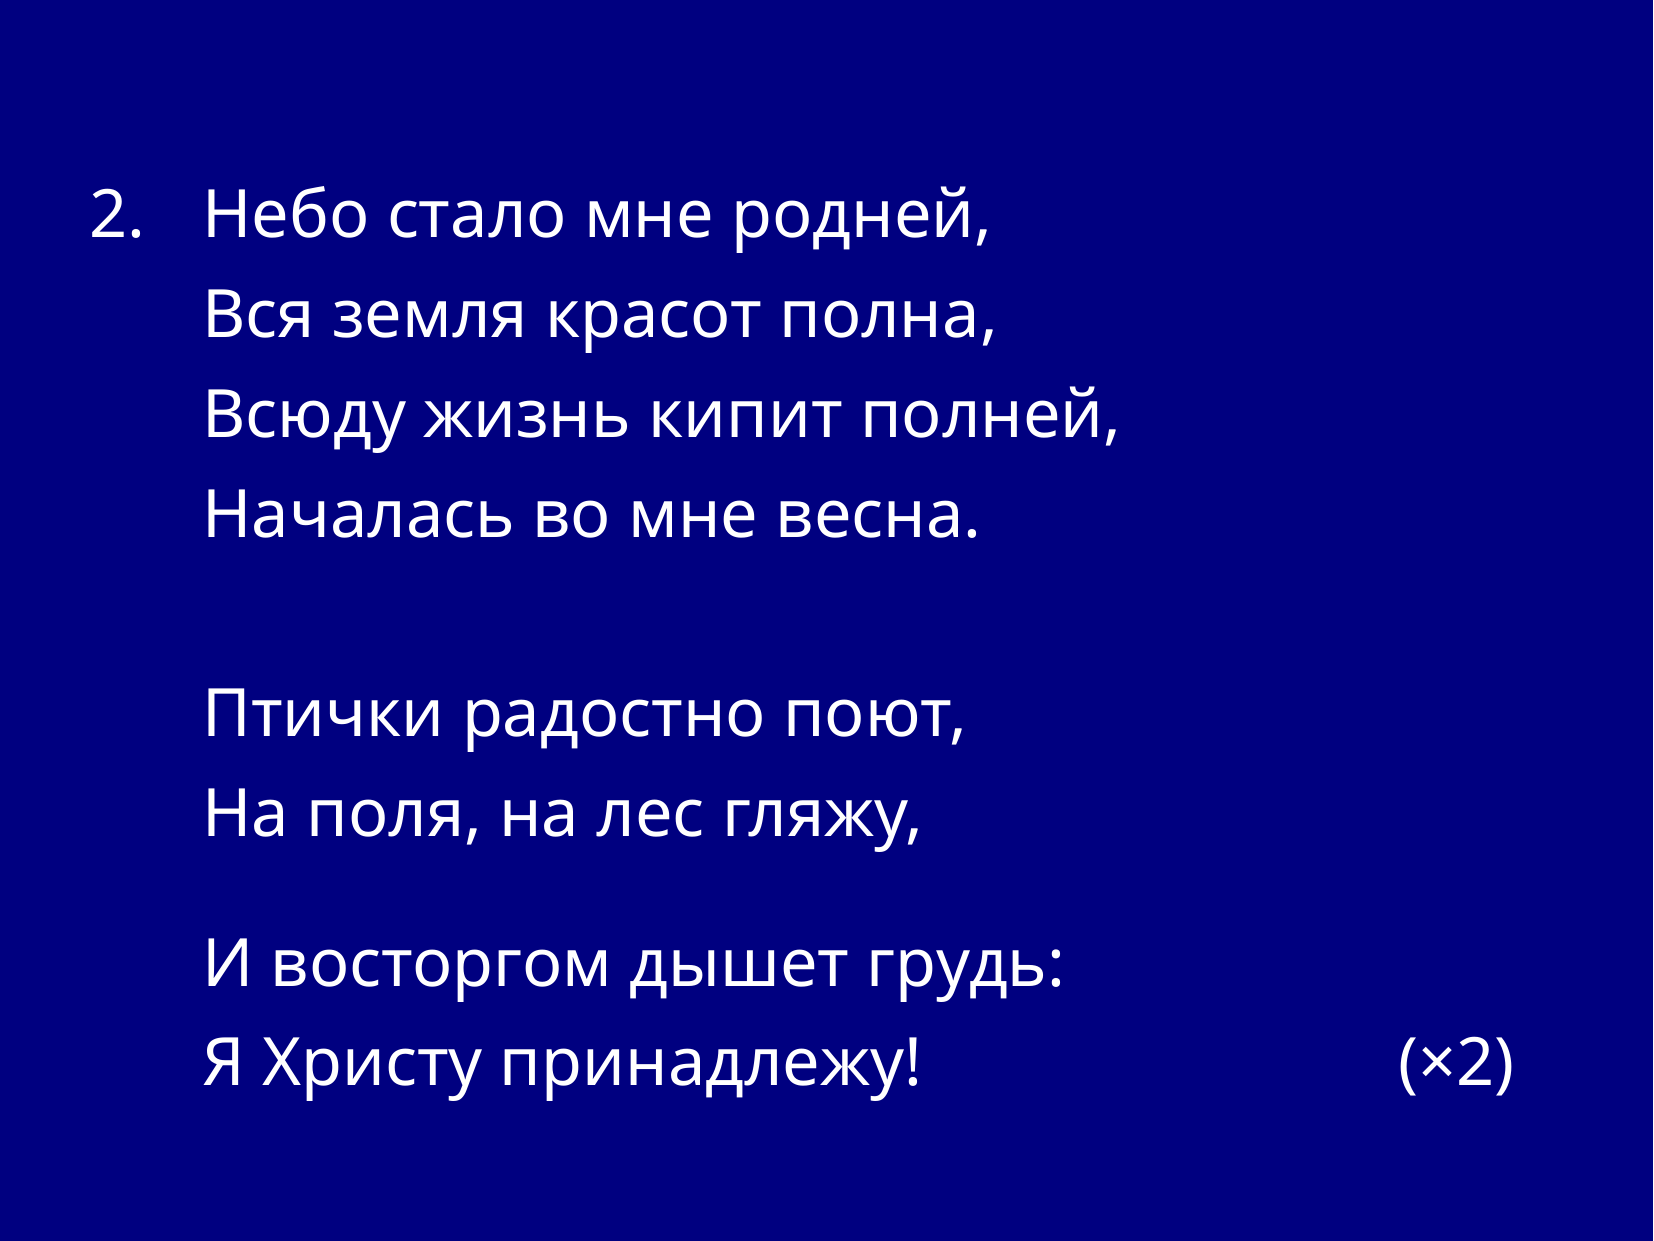

2.	Небо стало мне родней,
	Вся земля красот полна,
	Всюду жизнь кипит полней,
	Началась во мне весна.
	Птички радостно поют,
	На поля, на лес гляжу,
	И восторгом дышет грудь:
	Я Христу принадлежу!	(×2)